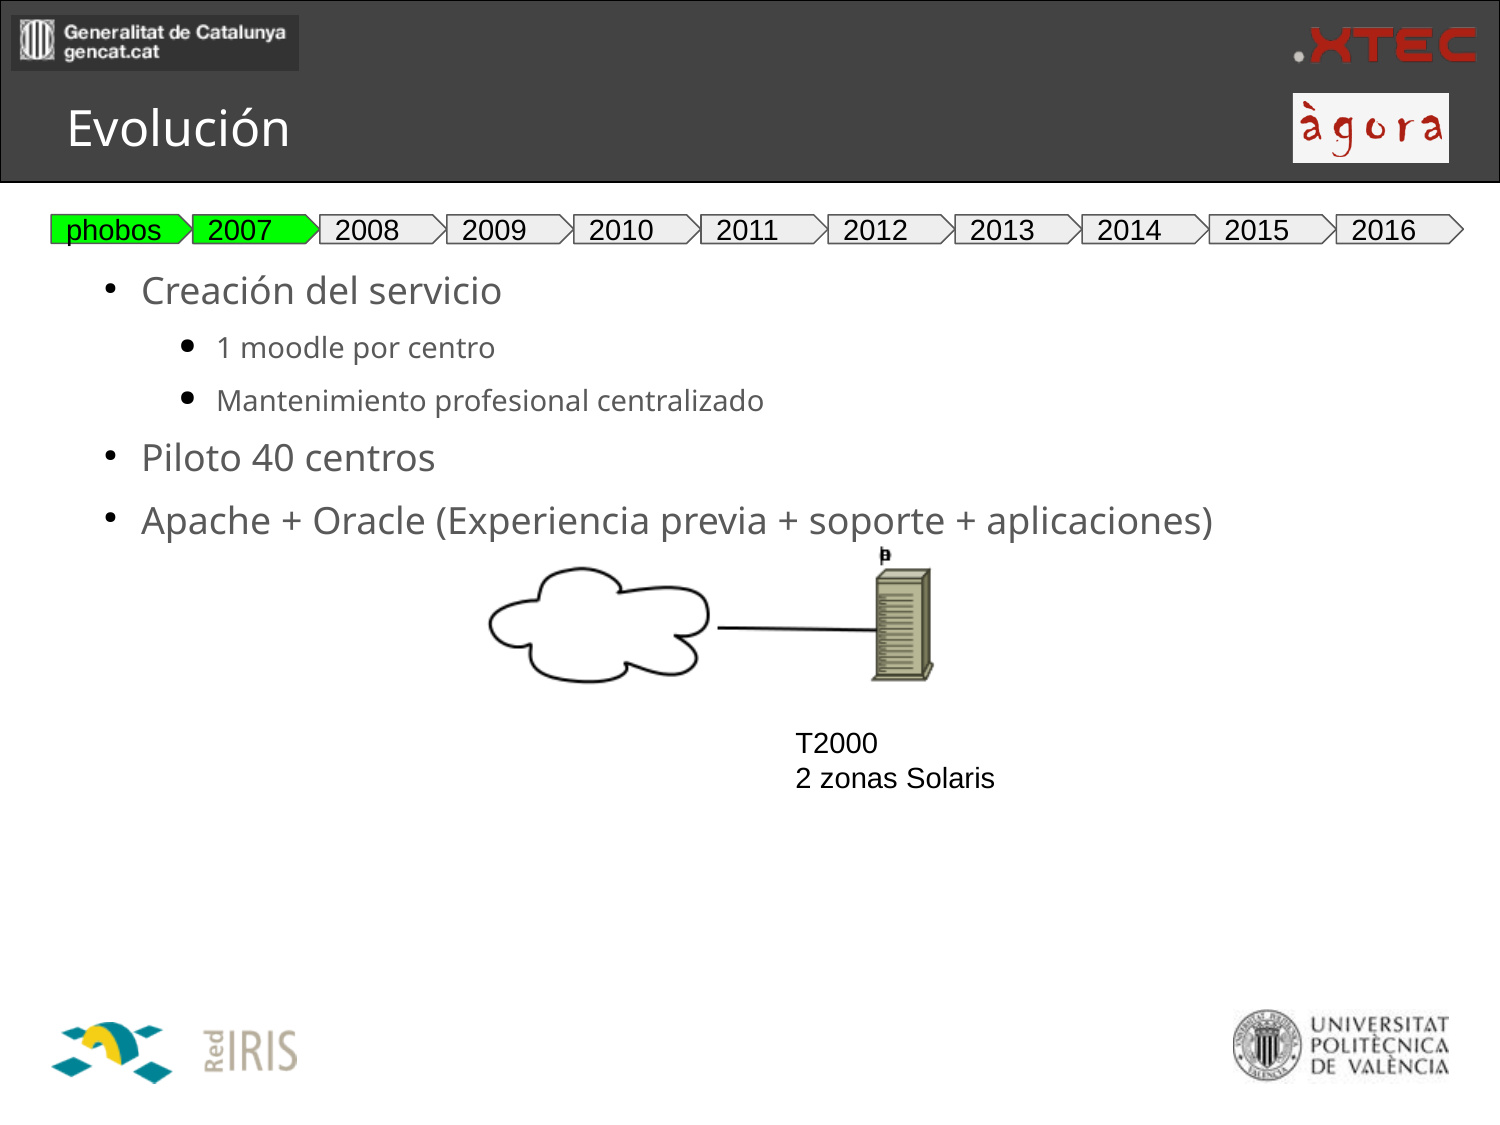

# Evolución
phobos
2007
2008
2009
2010
2011
2012
2013
2014
2015
2016
Creación del servicio
1 moodle por centro
Mantenimiento profesional centralizado
Piloto 40 centros
Apache + Oracle (Experiencia previa + soporte + aplicaciones)
T2000
2 zonas Solaris